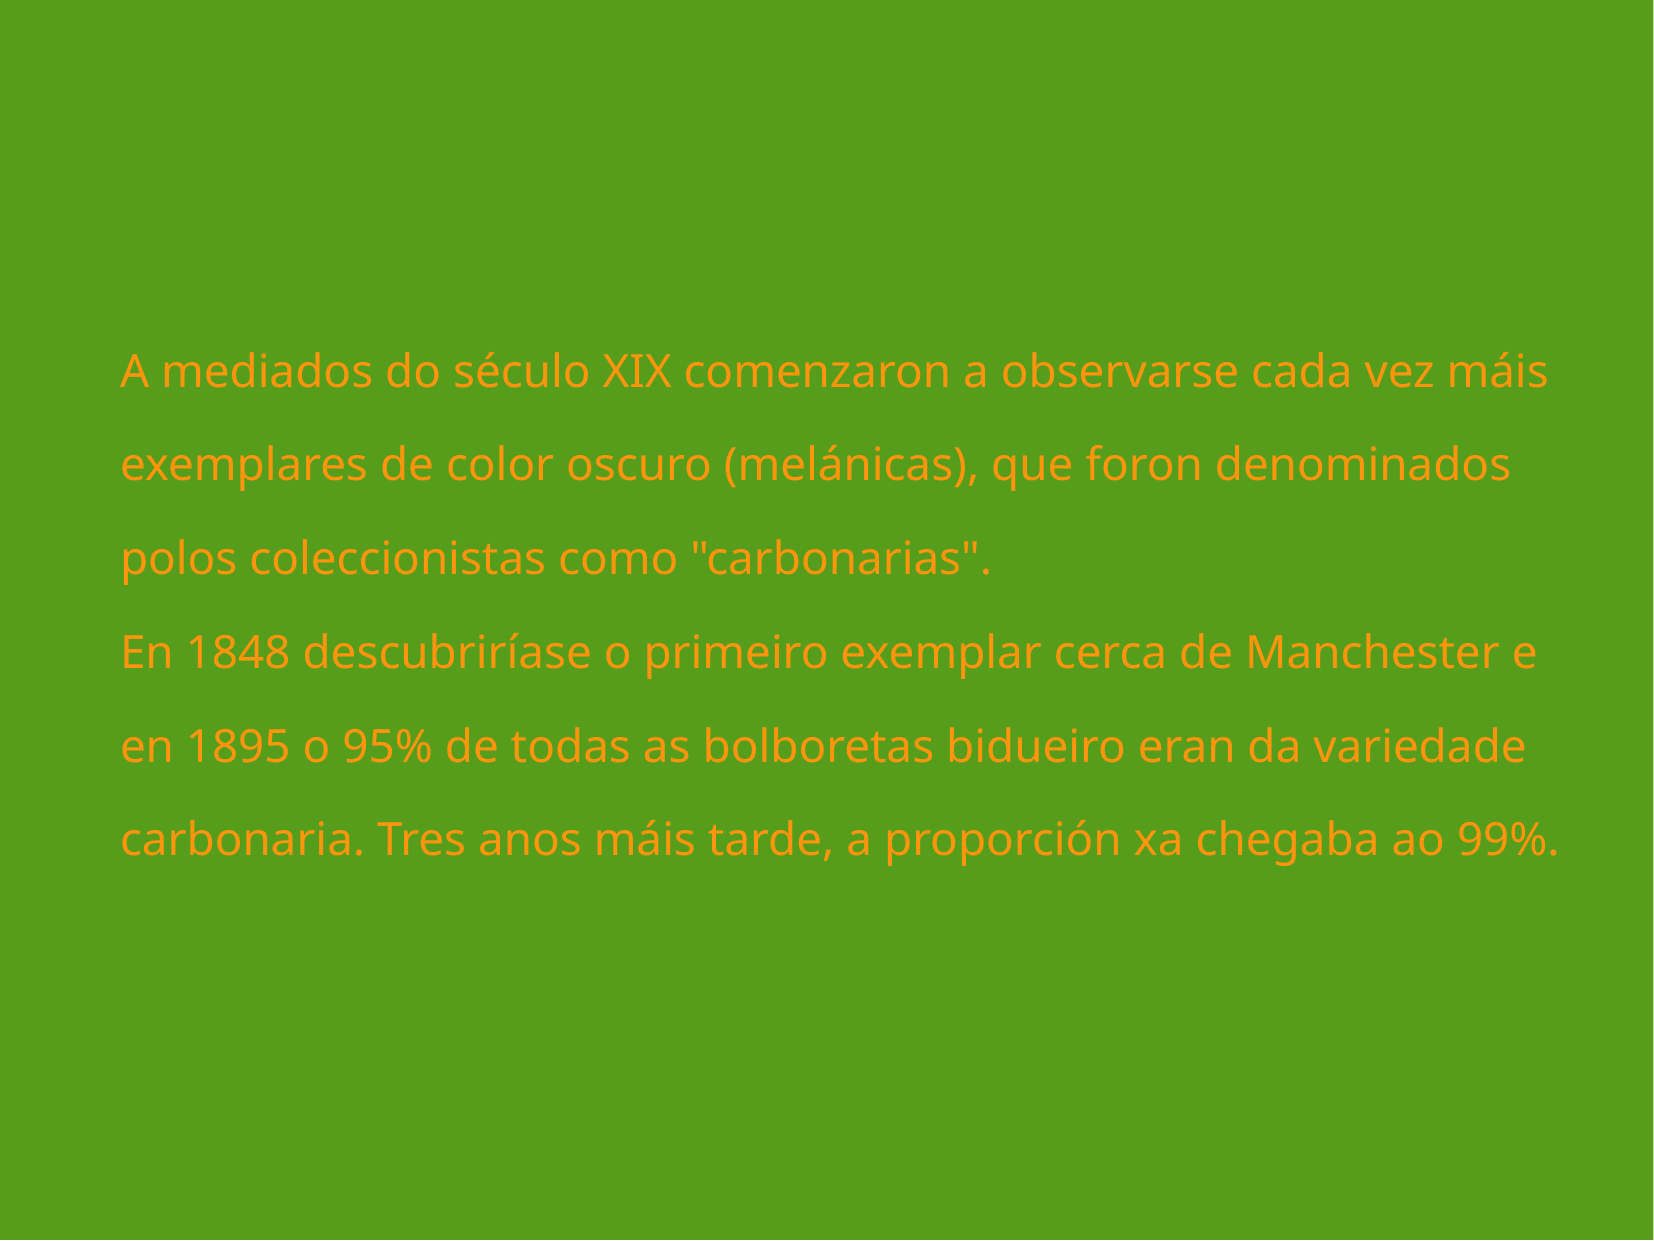

A mediados do século XIX comenzaron a observarse cada vez máis exemplares de color oscuro (melánicas), que foron denominados polos coleccionistas como "carbonarias".
En 1848 descubriríase o primeiro exemplar cerca de Manchester e en 1895 o 95% de todas as bolboretas bidueiro eran da variedade carbonaria. Tres anos máis tarde, a proporción xa chegaba ao 99%.